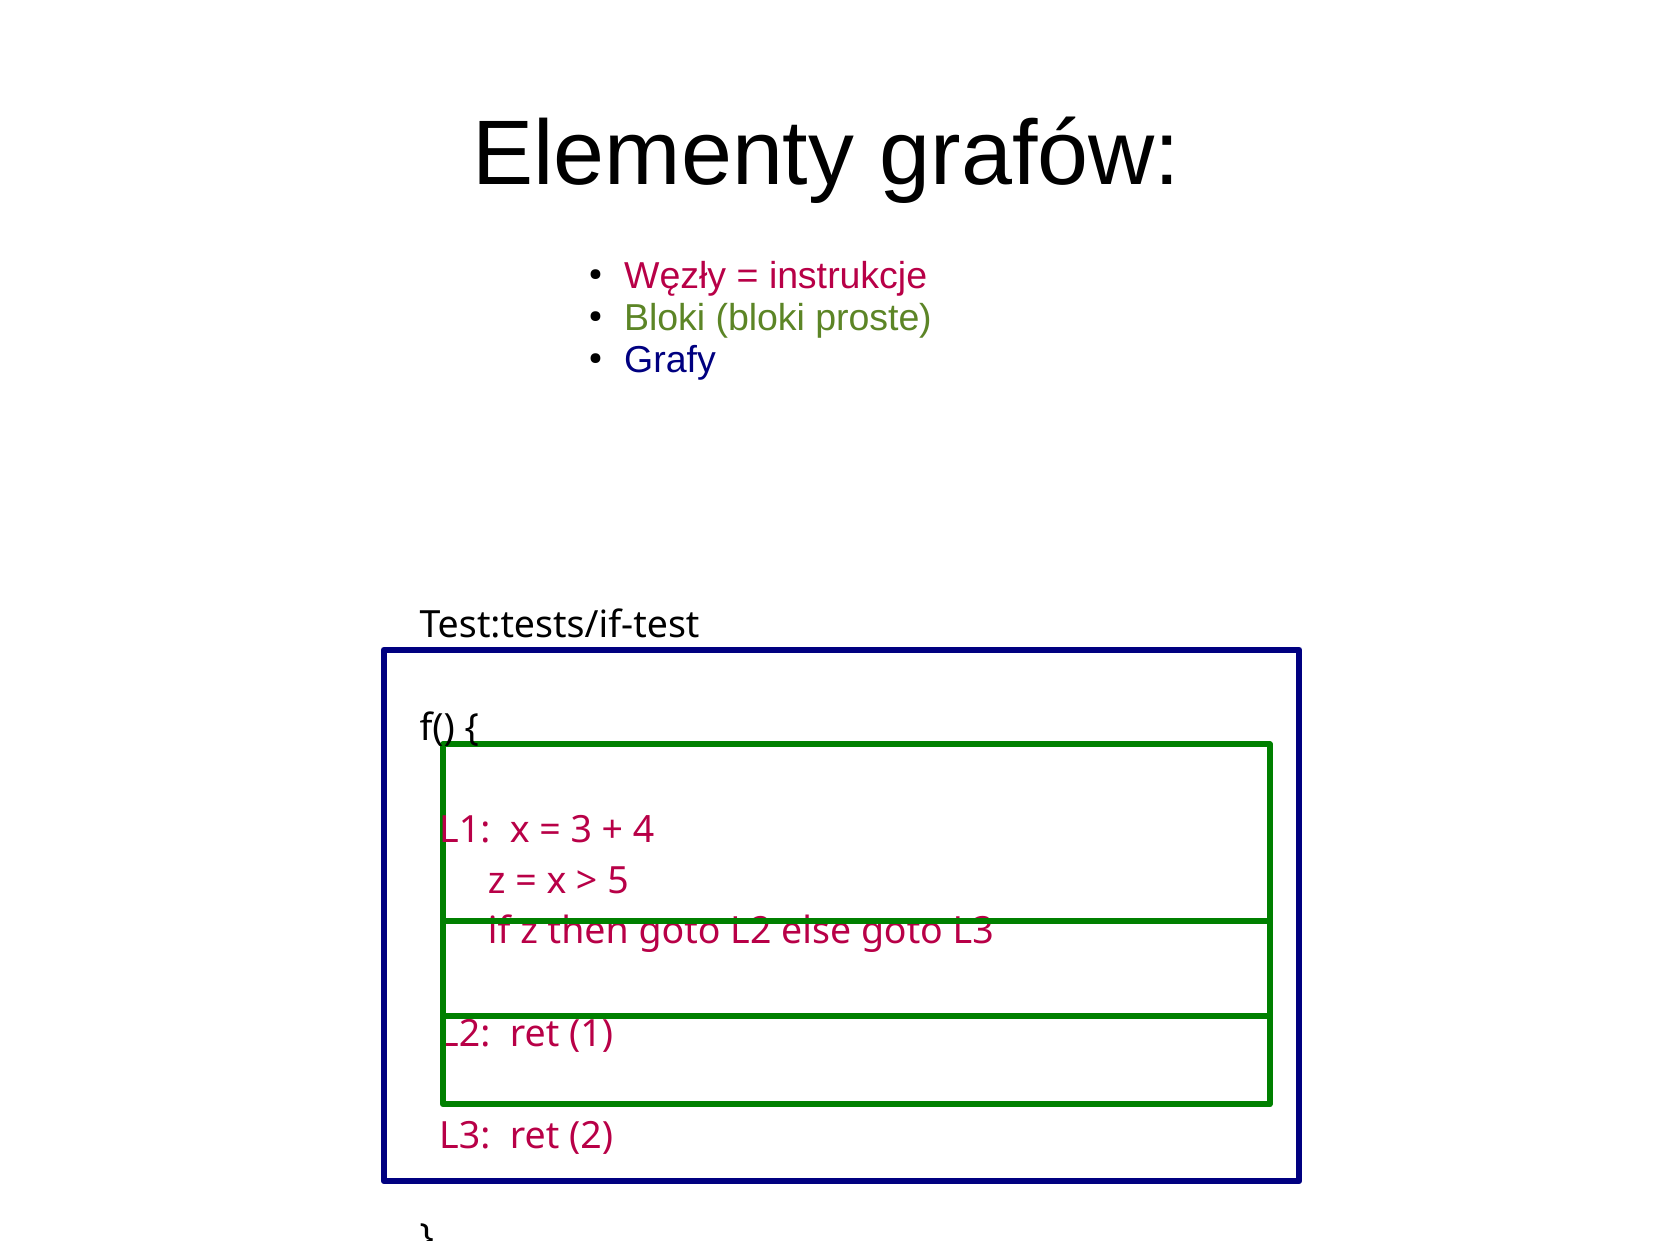

# Elementy grafów:
Węzły = instrukcje
Bloki (bloki proste)
Grafy
Test:tests/if-test
f() {
 L1: x = 3 + 4
 z = x > 5
 if z then goto L2 else goto L3
 L2: ret (1)
 L3: ret (2)
}